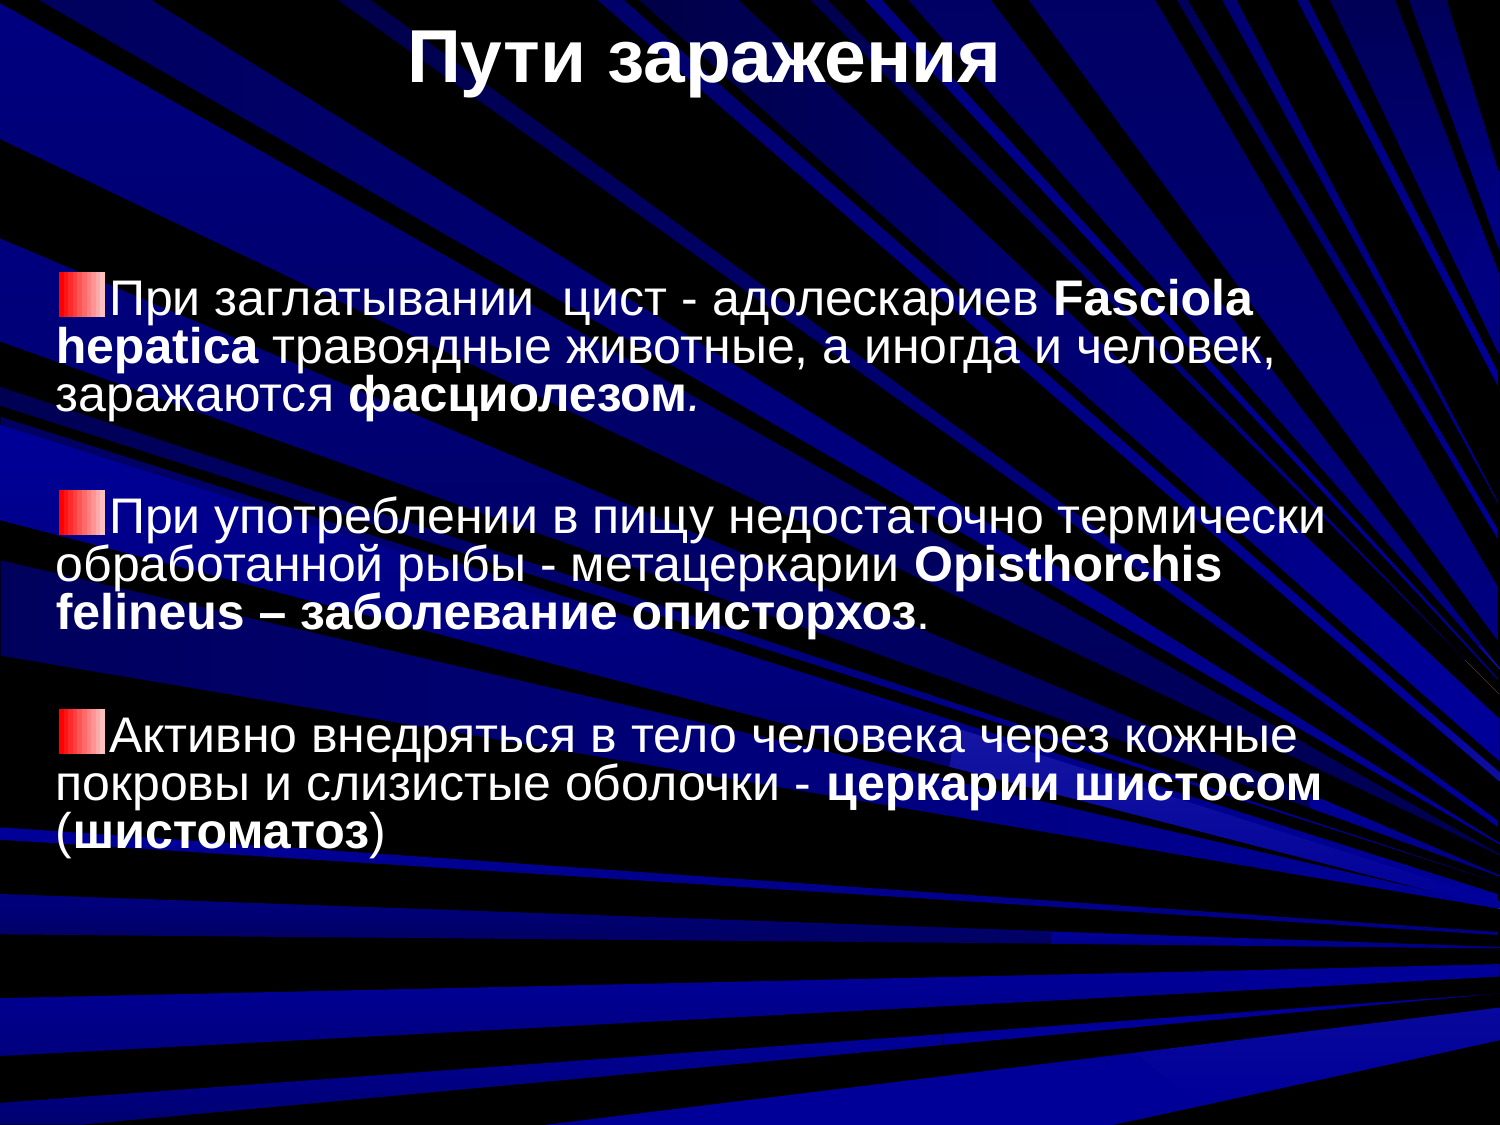

# Пути заражения
При заглатывании цист - адолескариев Fasciola hepatica травоядные животные, а иногда и человек, заражаются фасциолезом.
При употреблении в пищу недостаточно термически обработанной рыбы - метацеркарии Орisthorchis felineus – заболевание описторхоз.
Активно внедряться в тело человека через кожные покровы и слизистые оболочки - церкарии шистосом (шистоматоз)